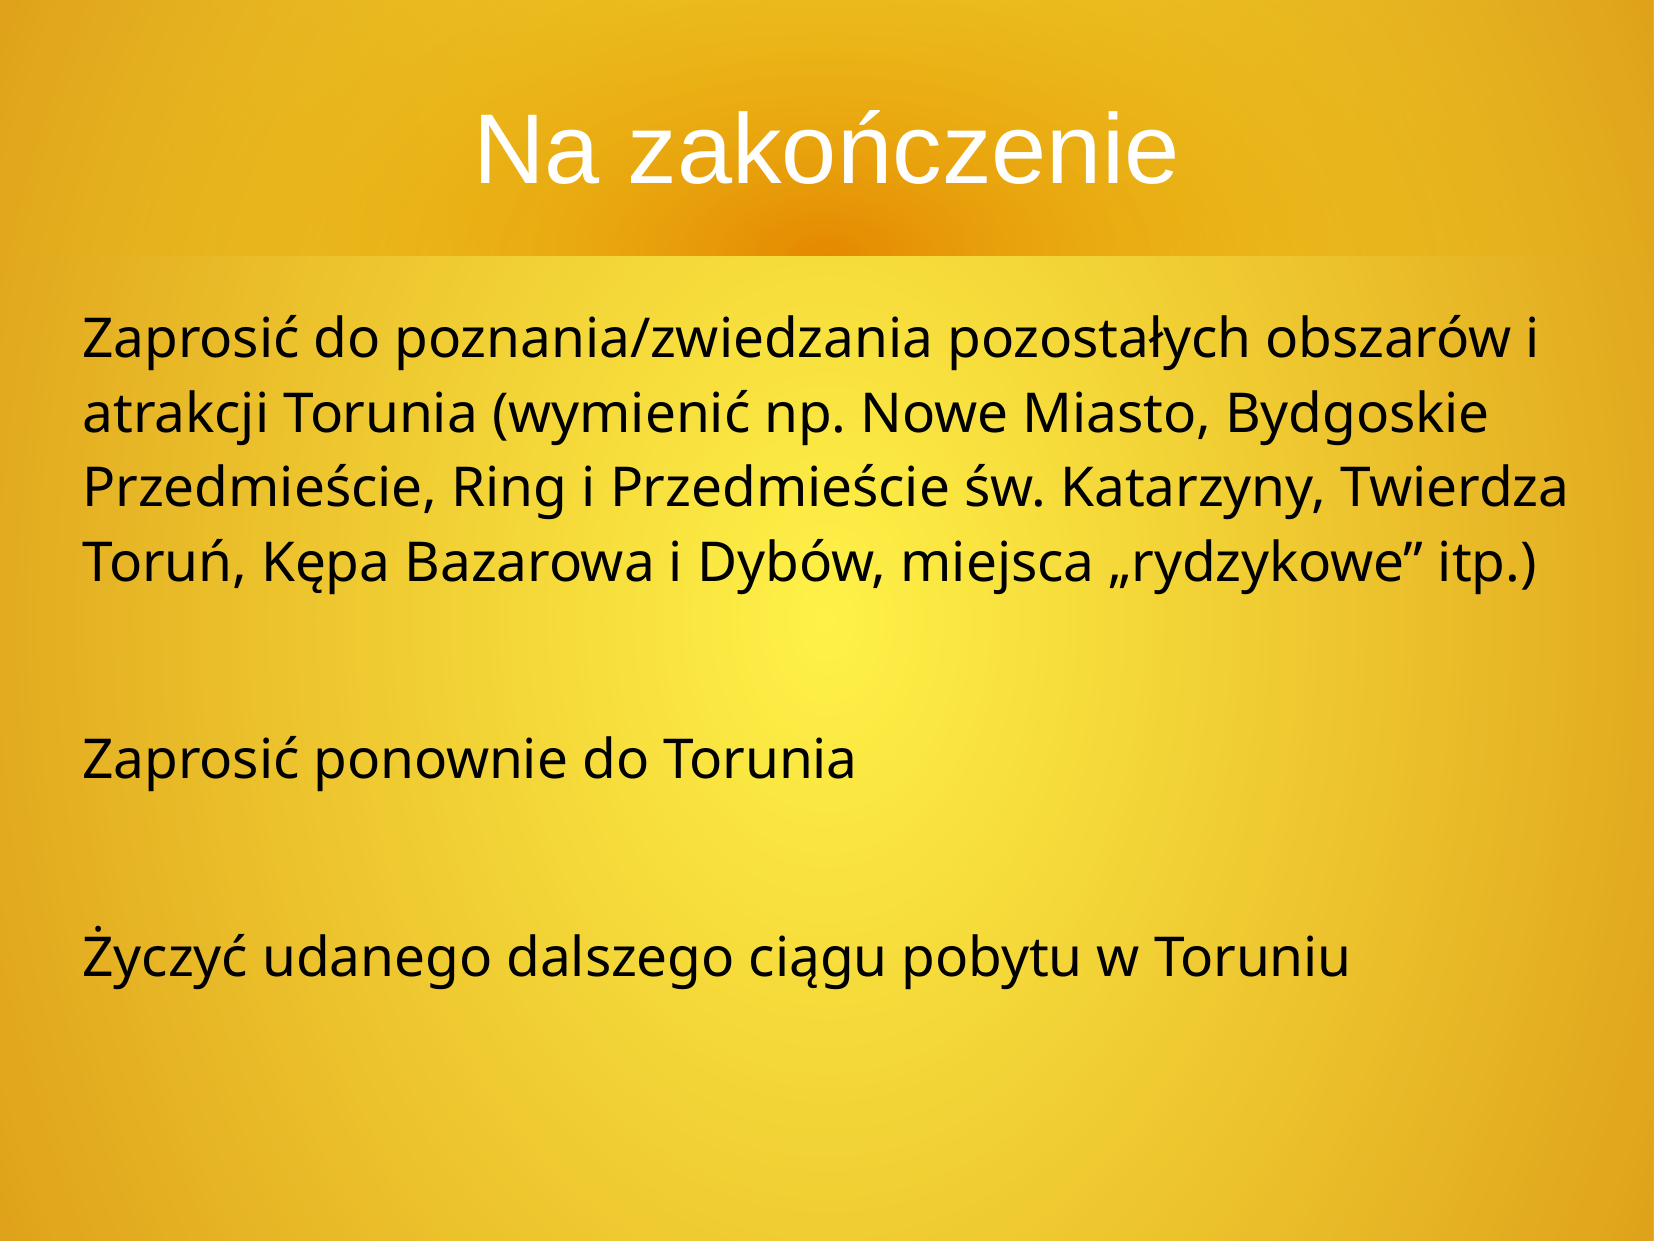

# Na zakończenie
Zaprosić do poznania/zwiedzania pozostałych obszarów i atrakcji Torunia (wymienić np. Nowe Miasto, Bydgoskie Przedmieście, Ring i Przedmieście św. Katarzyny, Twierdza Toruń, Kępa Bazarowa i Dybów, miejsca „rydzykowe” itp.)
Zaprosić ponownie do Torunia
Życzyć udanego dalszego ciągu pobytu w Toruniu